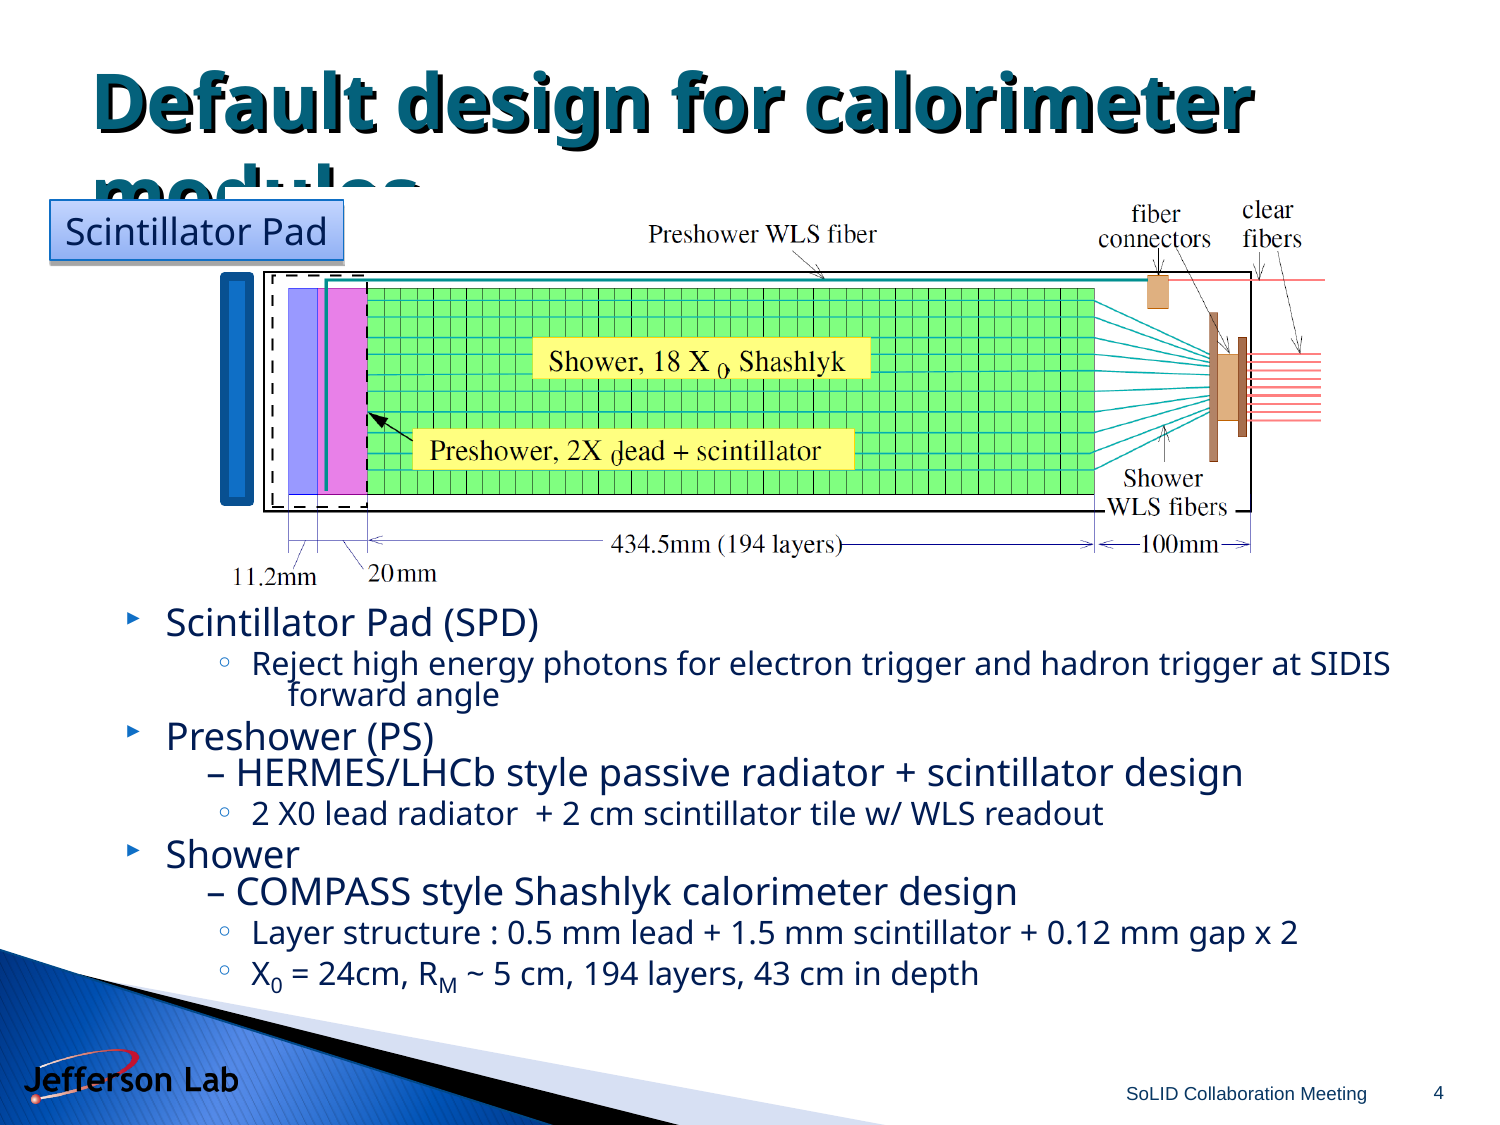

Default design for calorimeter modules
Scintillator Pad
# Scintillator Pad (SPD)
Reject high energy photons for electron trigger and hadron trigger at SIDIS forward angle
Preshower (PS)
– HERMES/LHCb style passive radiator + scintillator design
2 X0 lead radiator + 2 cm scintillator tile w/ WLS readout
Shower
– COMPASS style Shashlyk calorimeter design
Layer structure : 0.5 mm lead + 1.5 mm scintillator + 0.12 mm gap x 2
X0 = 24cm, RM ~ 5 cm, 194 layers, 43 cm in depth
SoLID Collaboration Meeting
4